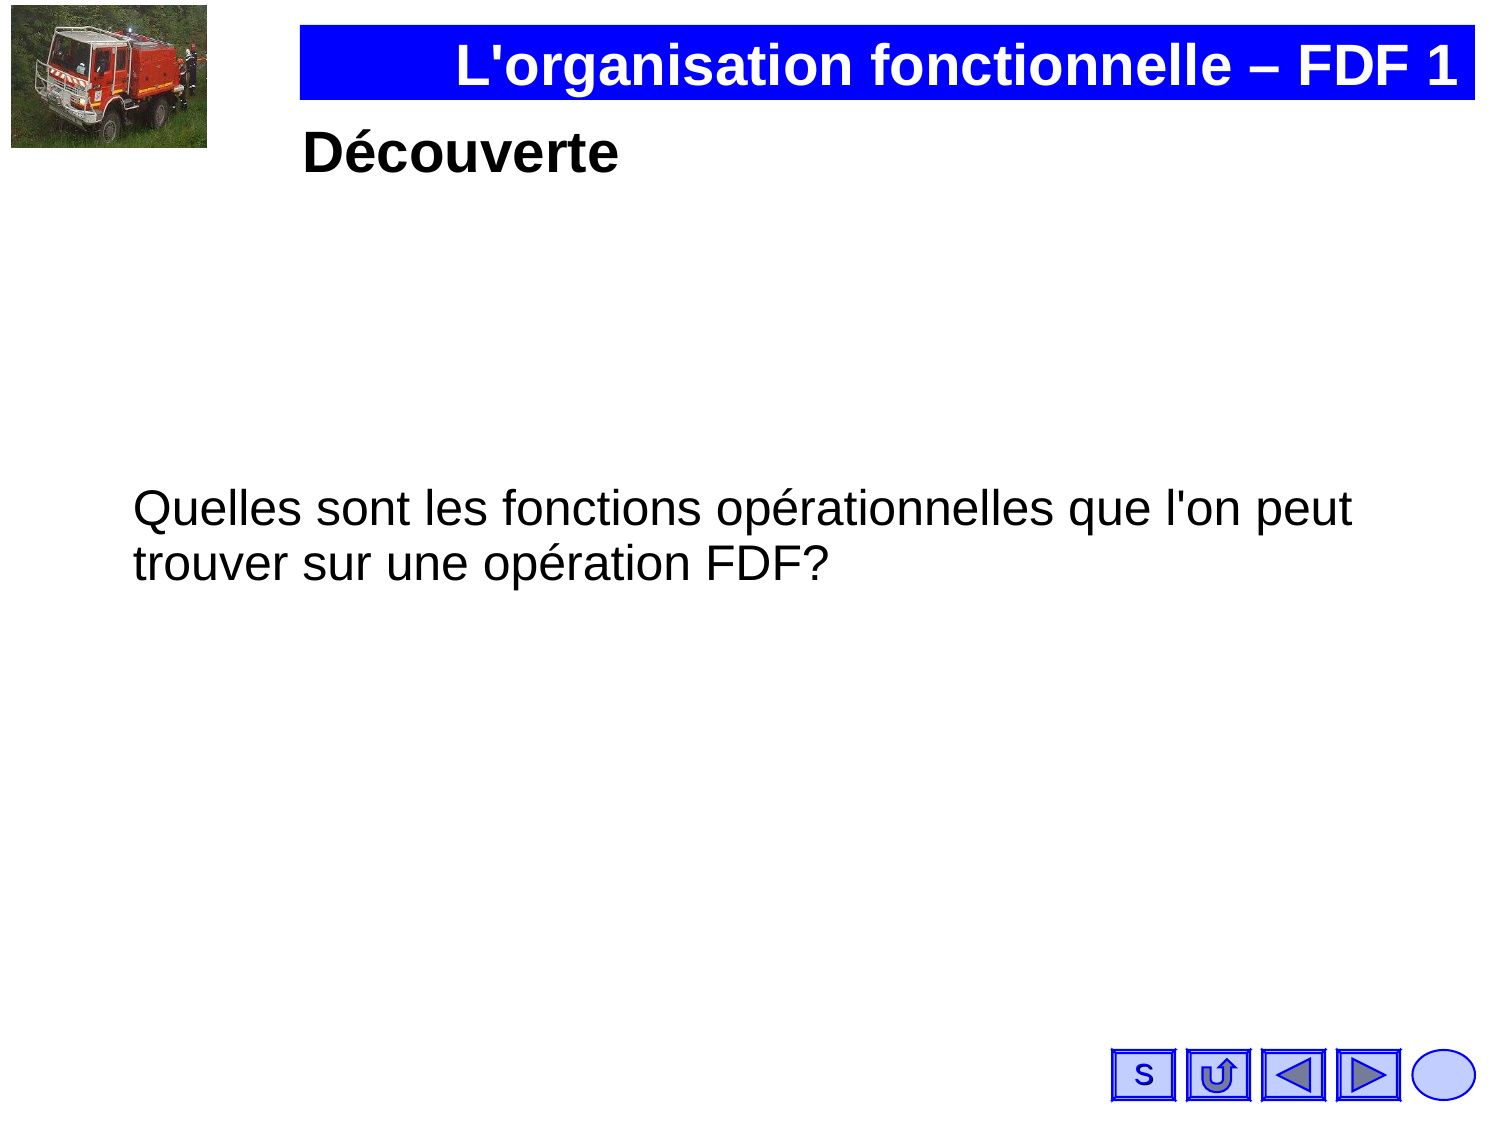

L'organisation fonctionnelle – FDF 1
Découverte
Quelles sont les fonctions opérationnelles que l'on peut trouver sur une opération FDF?